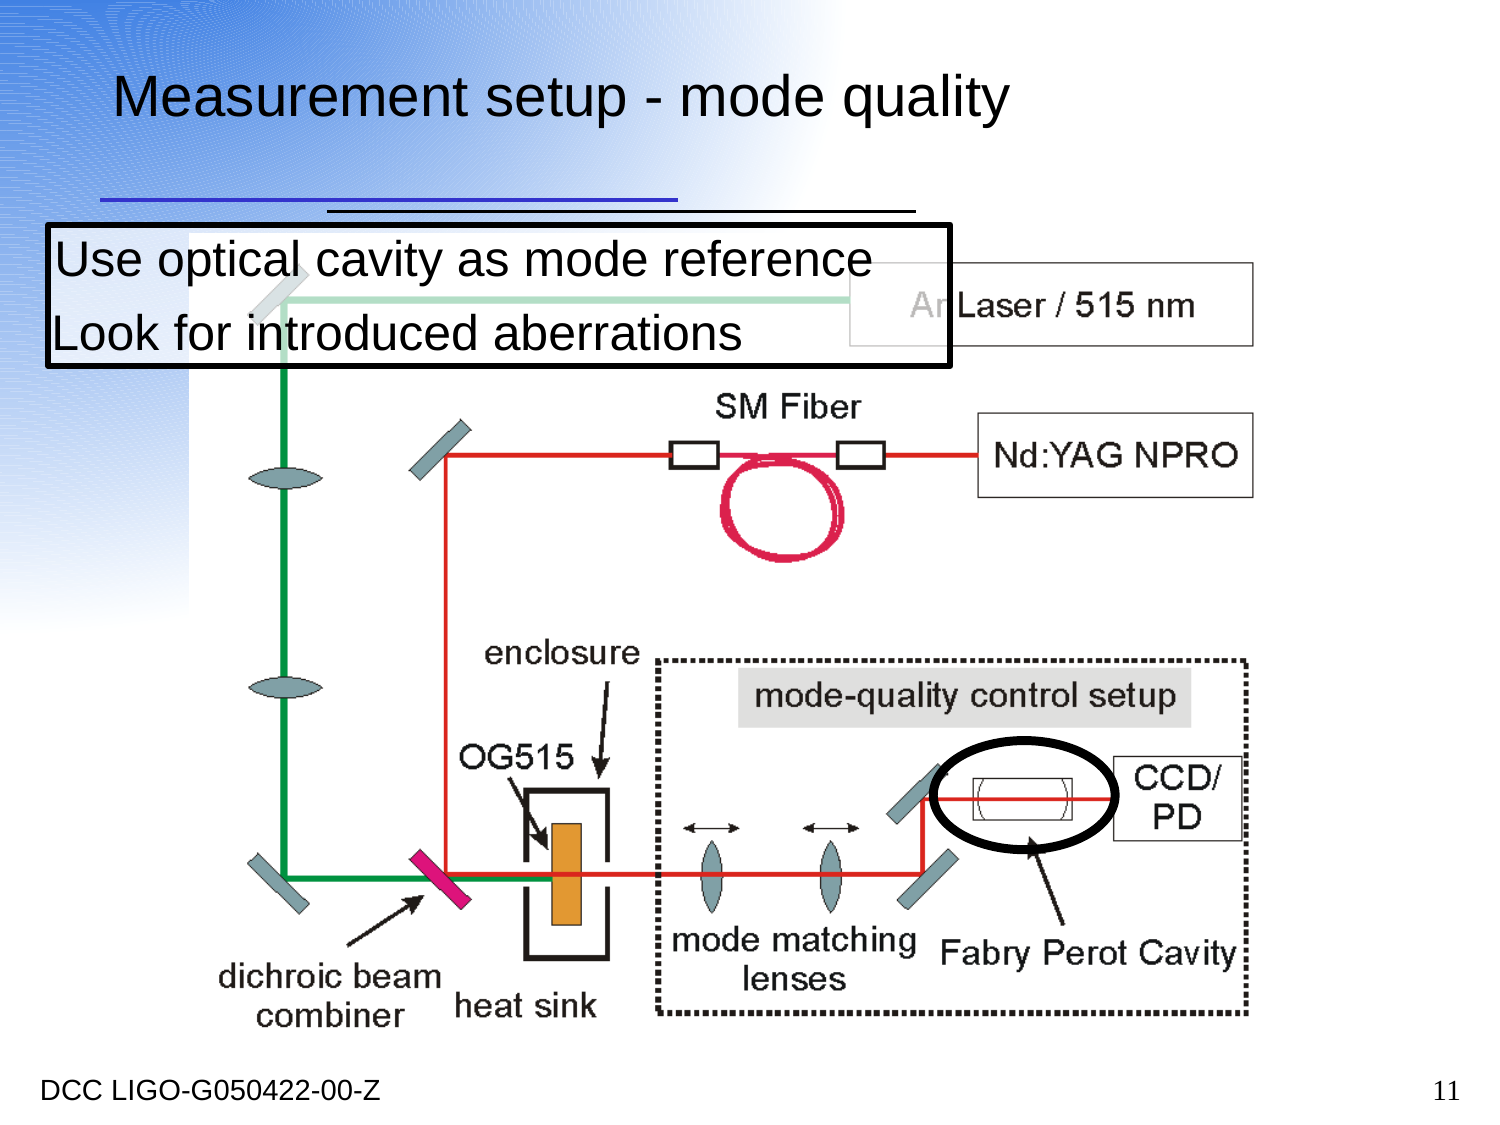

# Measurement setup - mode quality
Use optical cavity as mode reference
Look for introduced aberrations
DCC LIGO-G050422-00-Z
11